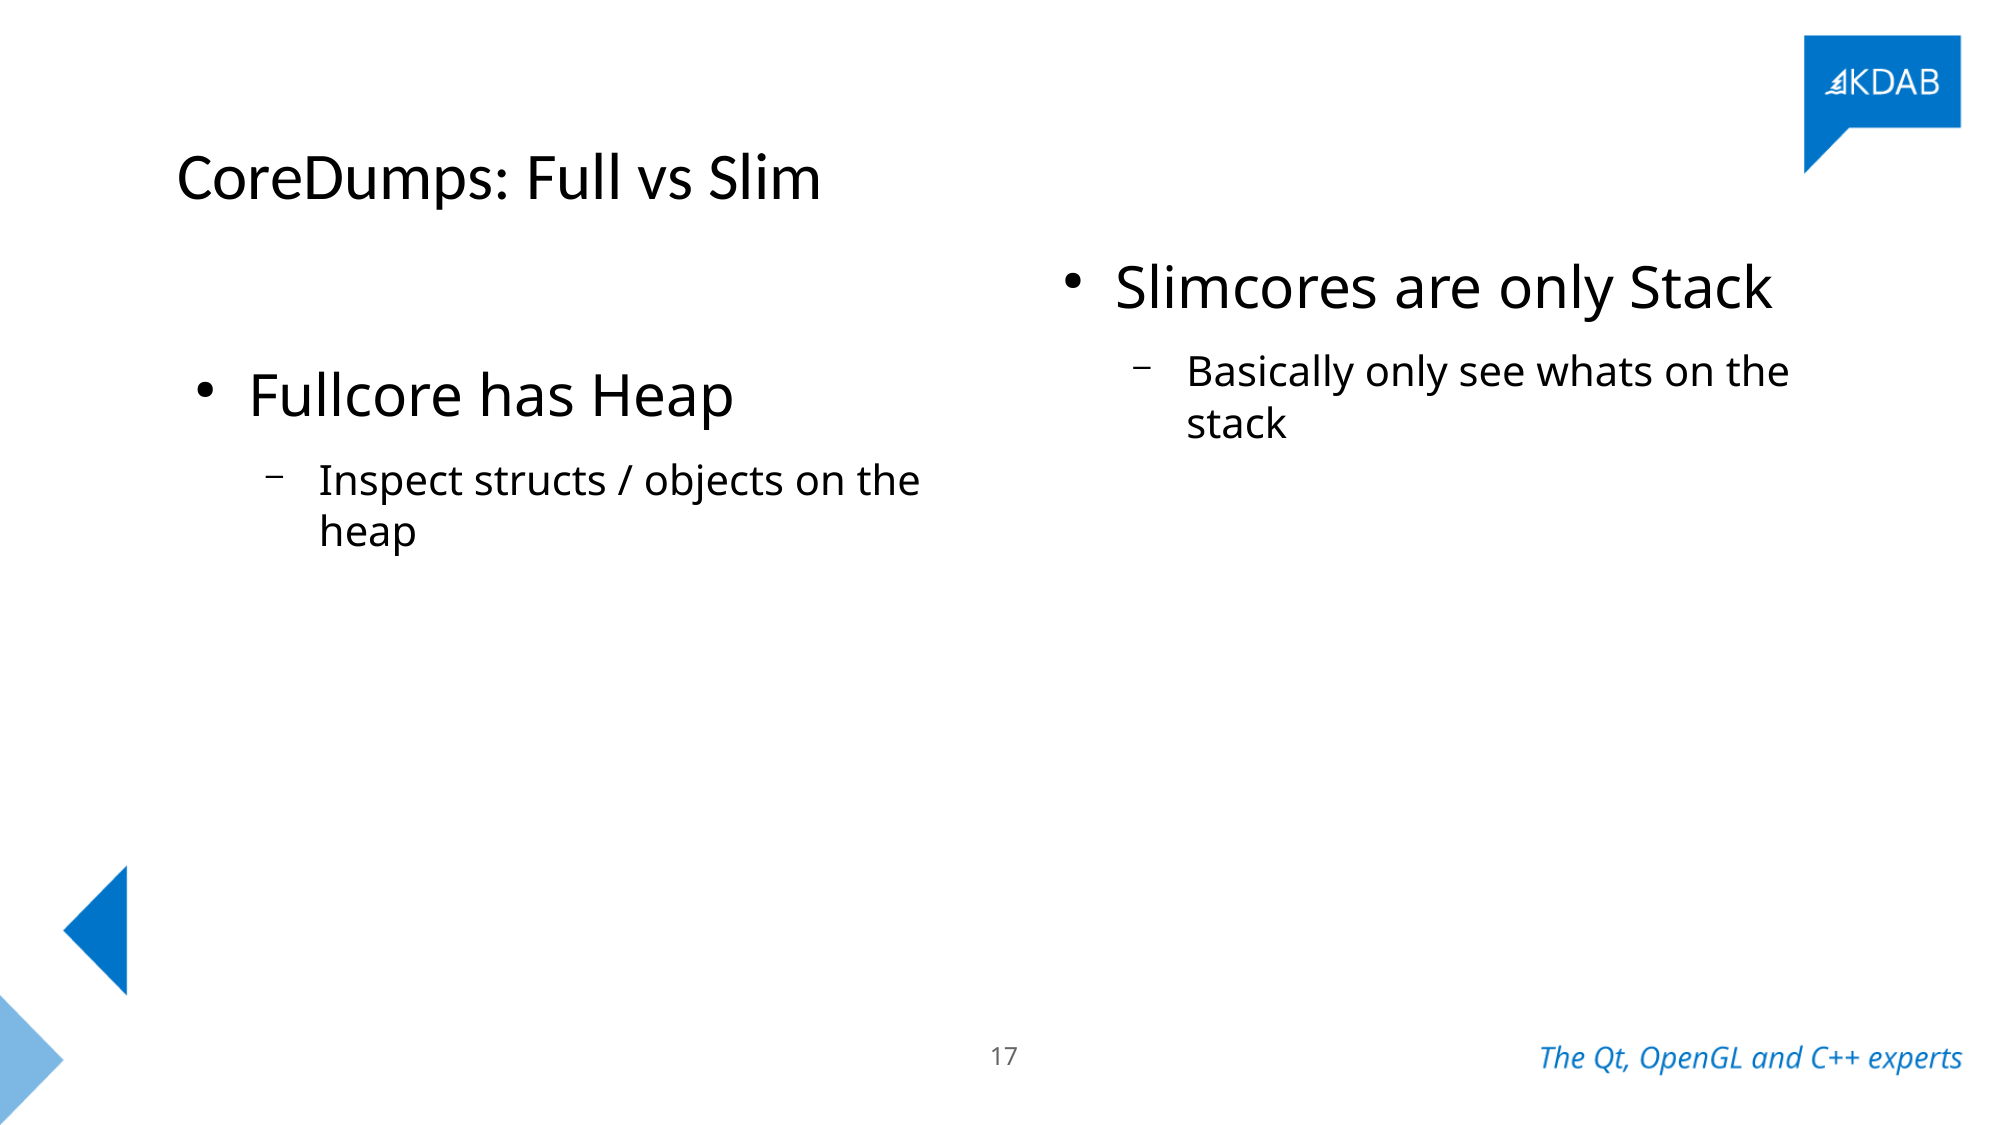

# CoreDumps: Full vs Slim
Fullcore has Heap
Inspect structs / objects on the heap
Slimcores are only Stack
Basically only see whats on the stack